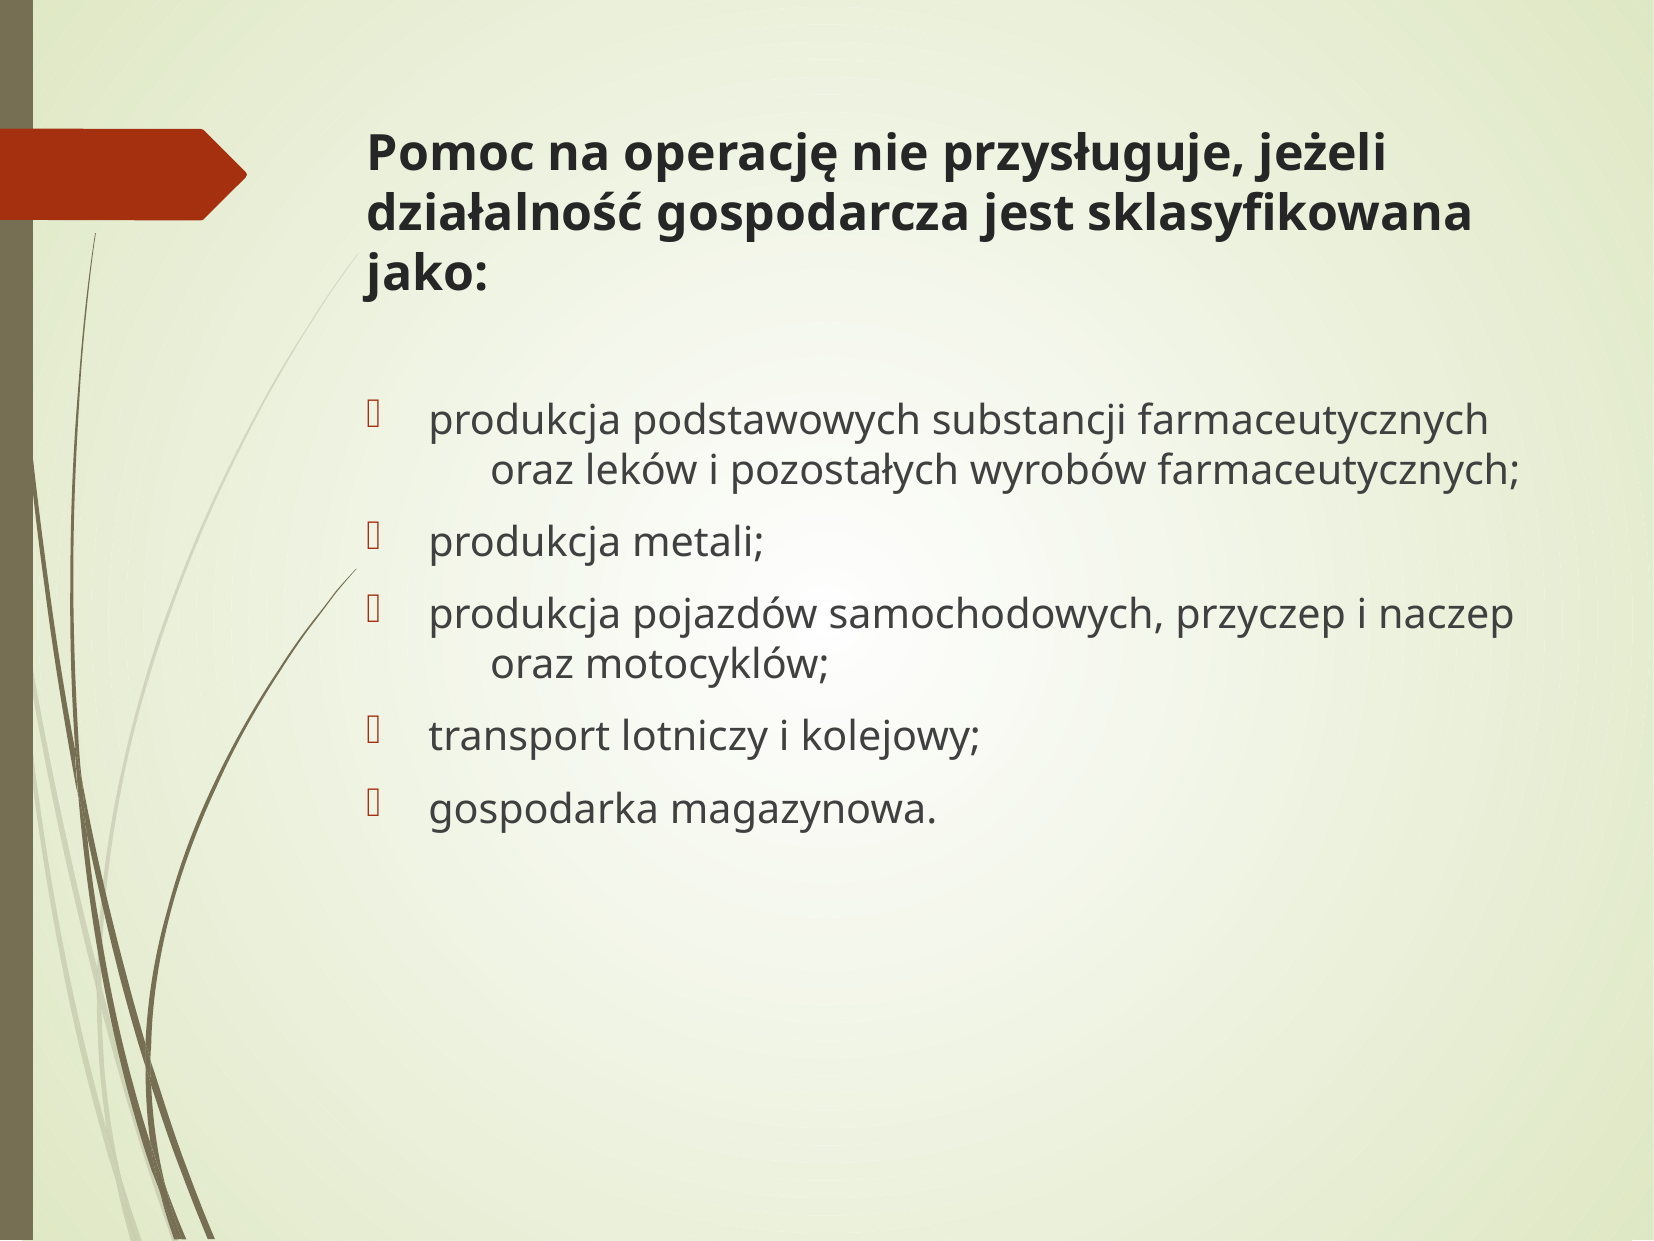

# Pomoc na operację nie przysługuje, jeżeli działalność gospodarcza jest sklasyfikowana jako:
produkcja podstawowych substancji farmaceutycznych oraz leków i pozostałych wyrobów farmaceutycznych;
produkcja metali;
produkcja pojazdów samochodowych, przyczep i naczep oraz motocyklów;
transport lotniczy i kolejowy;
gospodarka magazynowa.